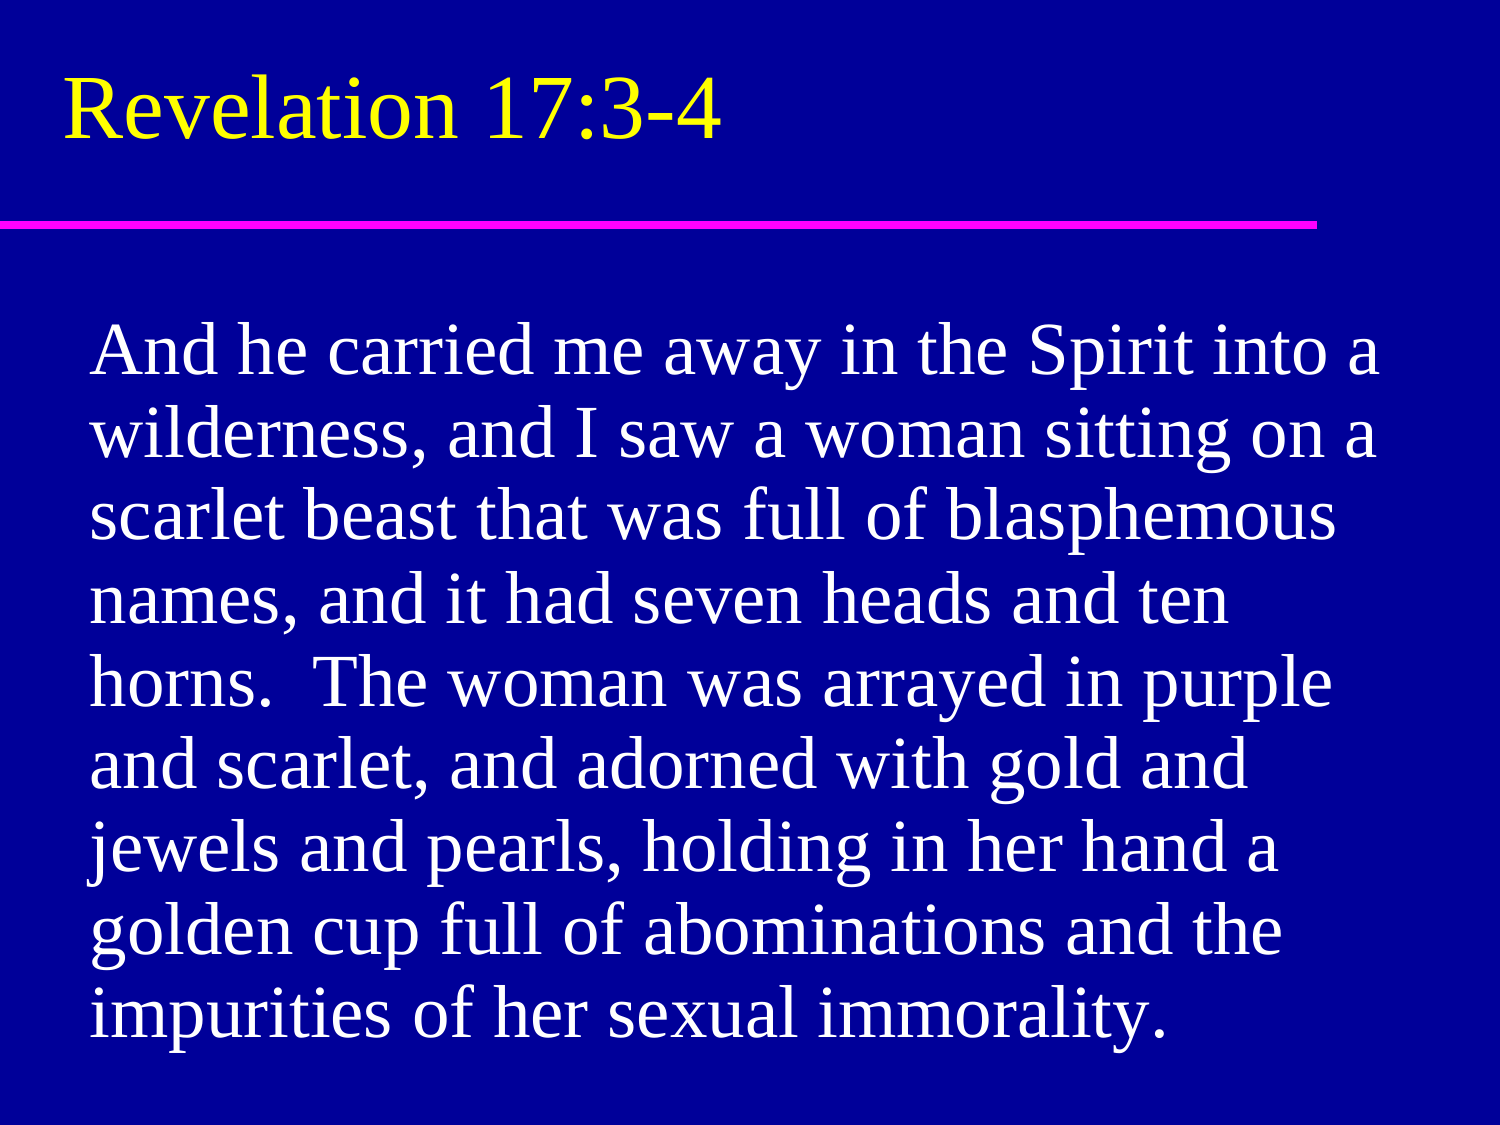

# Revelation 17:3-4
And he carried me away in the Spirit into a wilderness, and I saw a woman sitting on a scarlet beast that was full of blasphemous names, and it had seven heads and ten horns. The woman was arrayed in purple and scarlet, and adorned with gold and jewels and pearls, holding in her hand a golden cup full of abominations and the impurities of her sexual immorality.